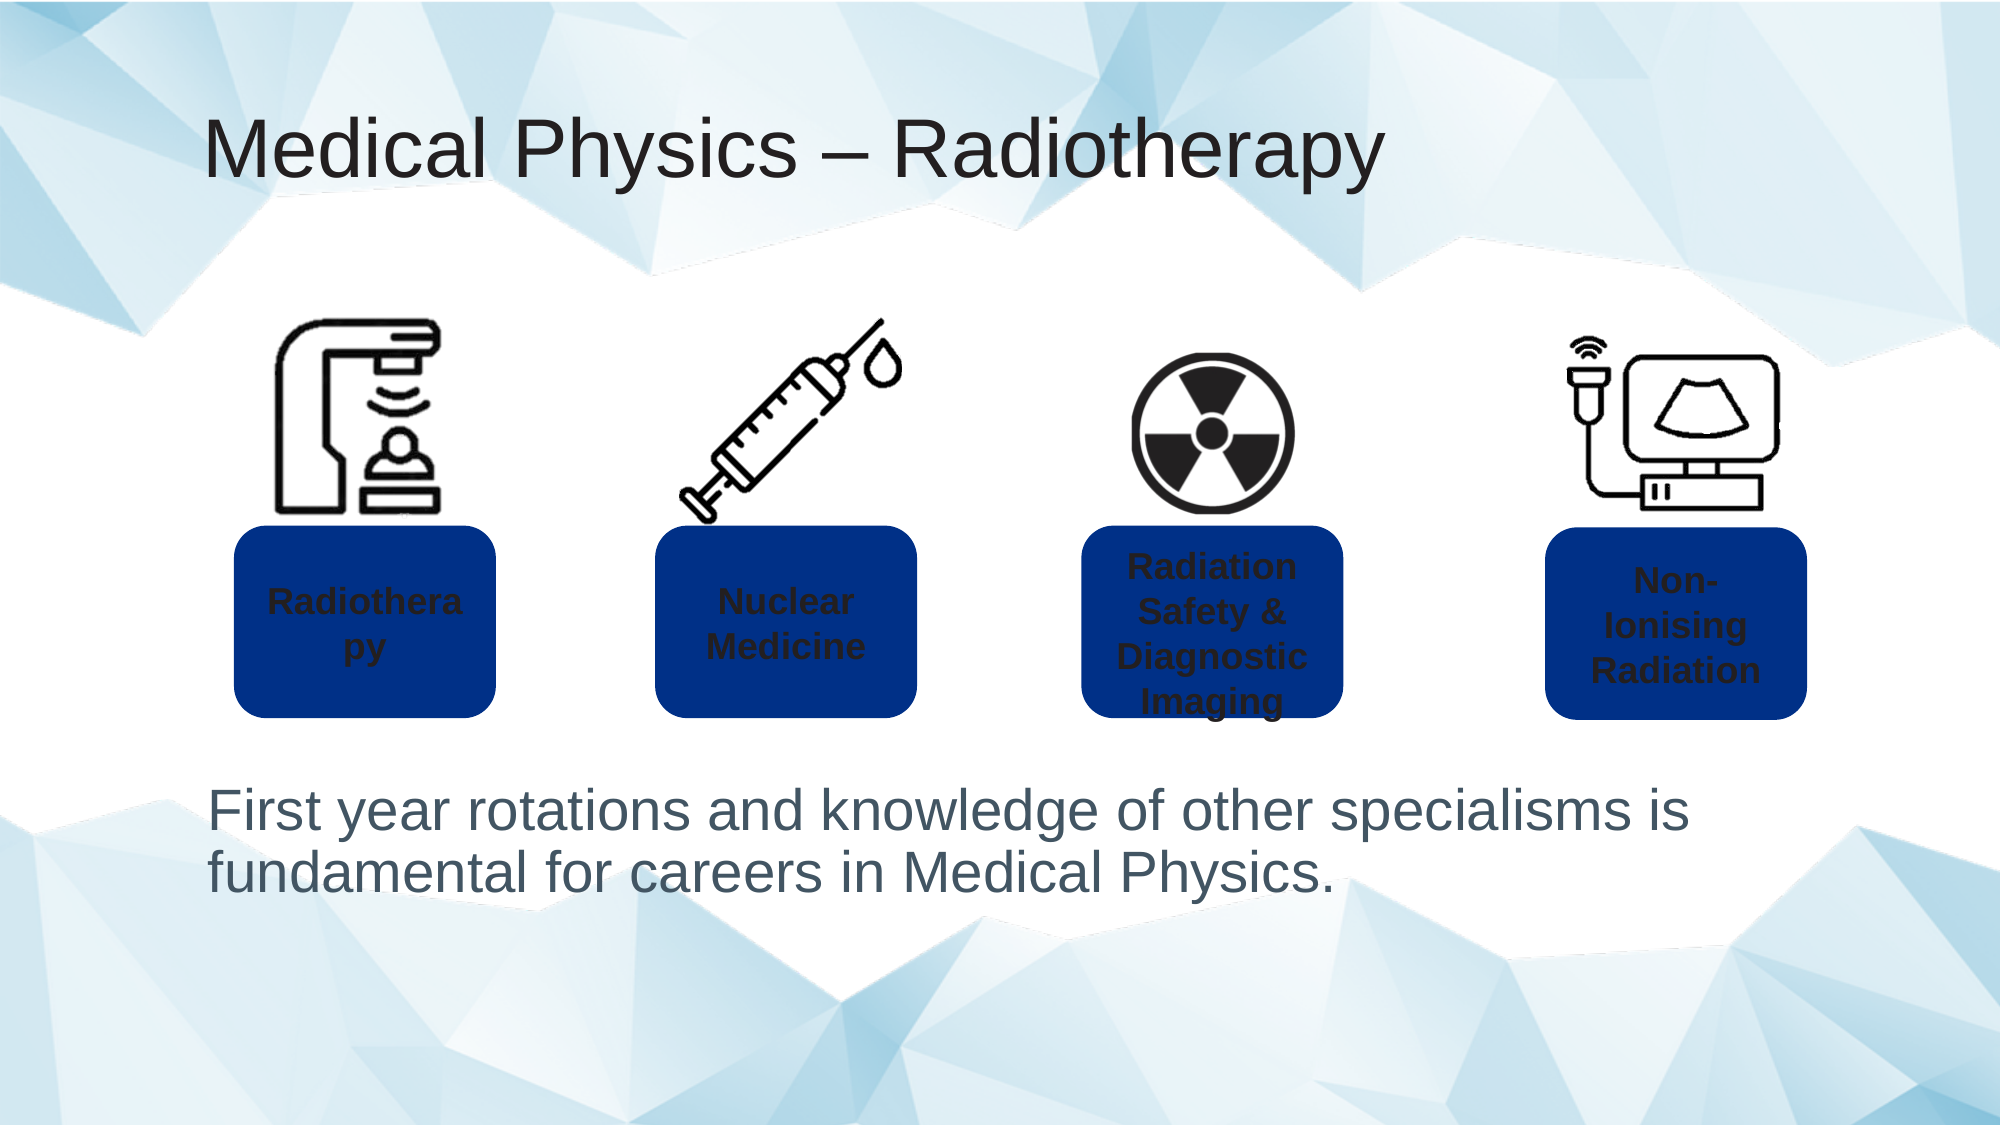

Medical Physics – Radiotherapy
Radiotherapy
Nuclear Medicine
Radiation Safety & Diagnostic Imaging
Non-Ionising Radiation
# First year rotations and knowledge of other specialisms is fundamental for careers in Medical Physics.